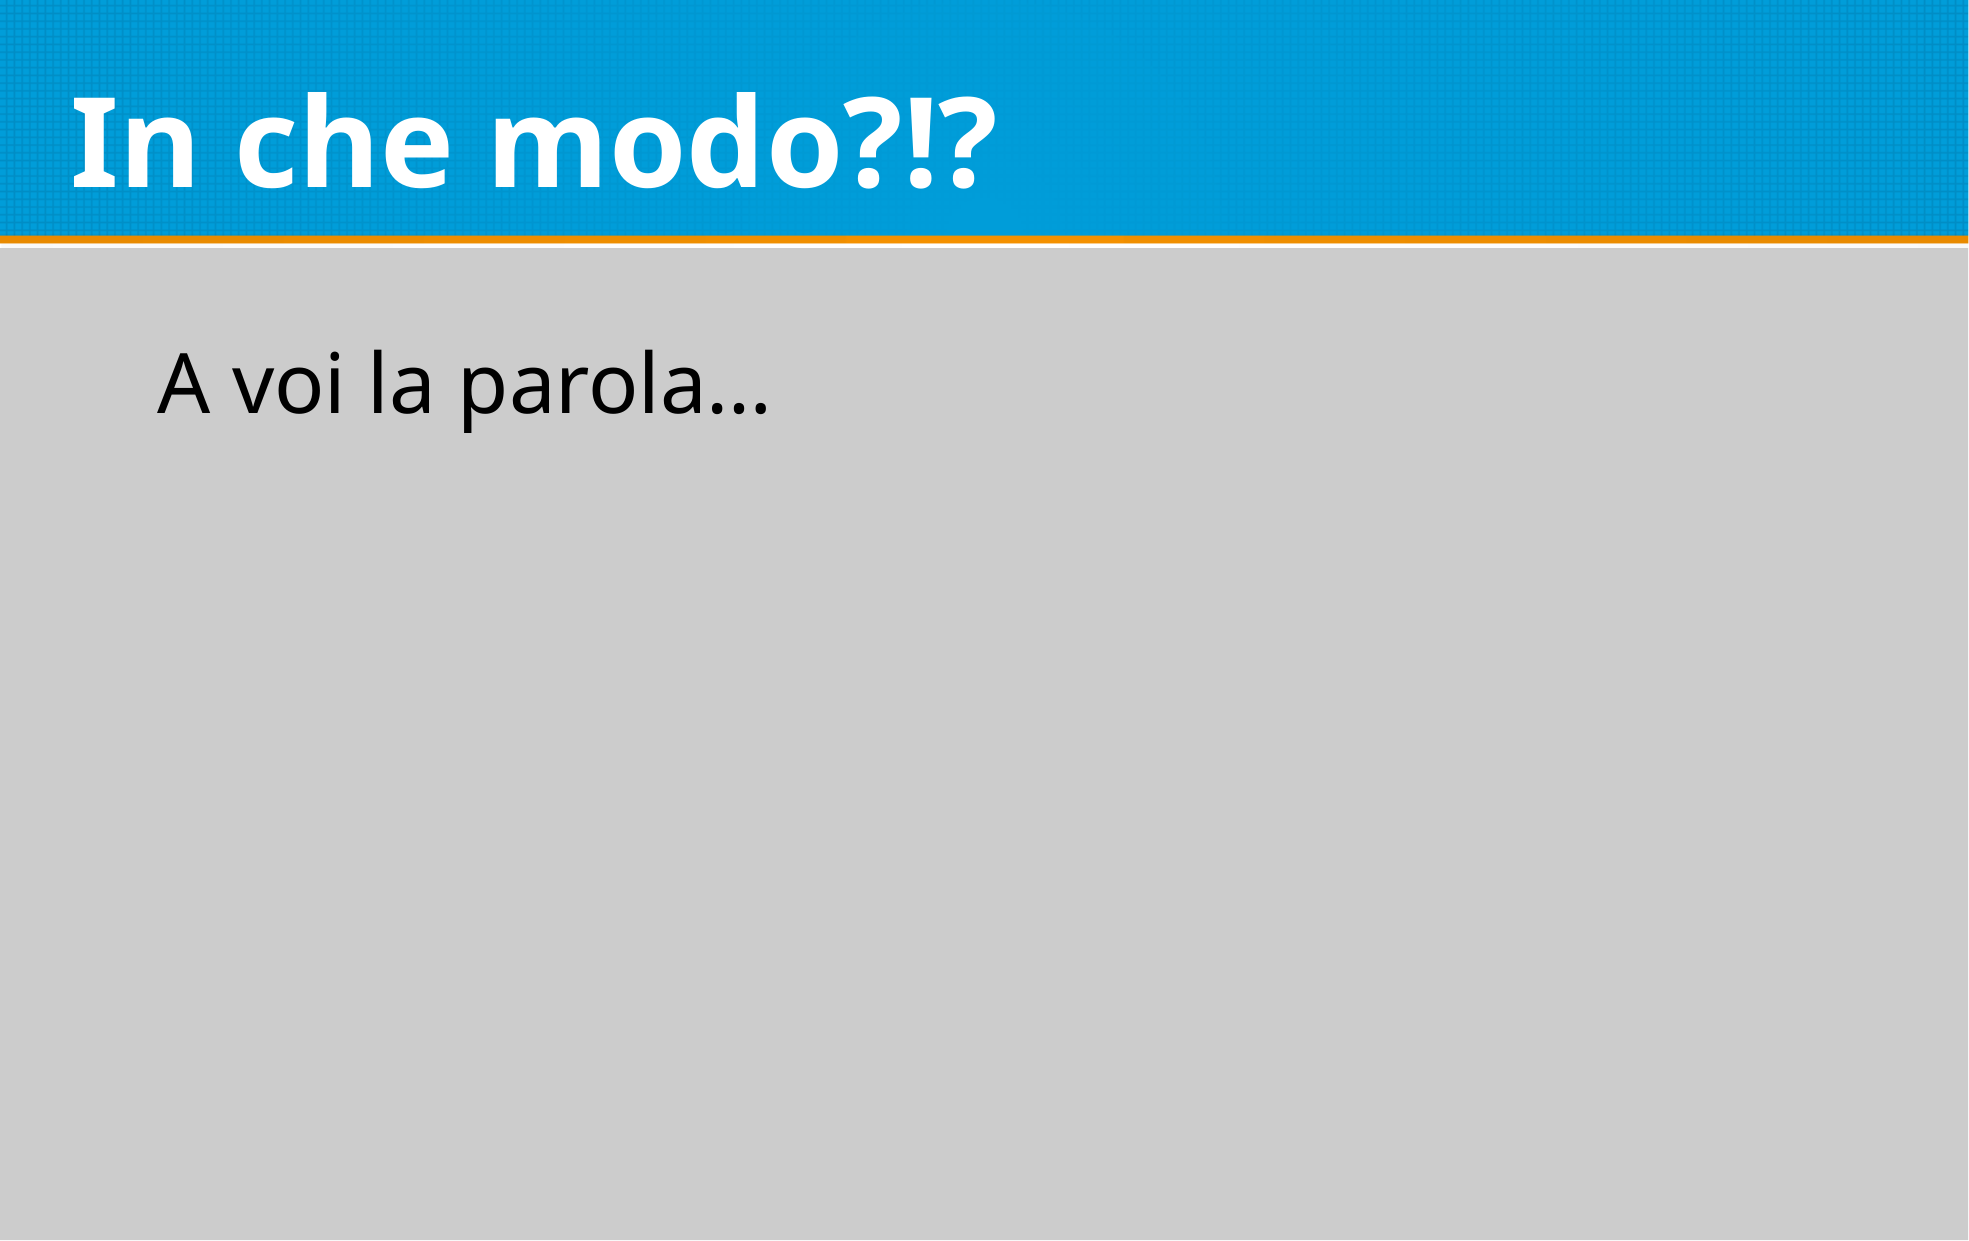

# In che modo?!?
A voi la parola…